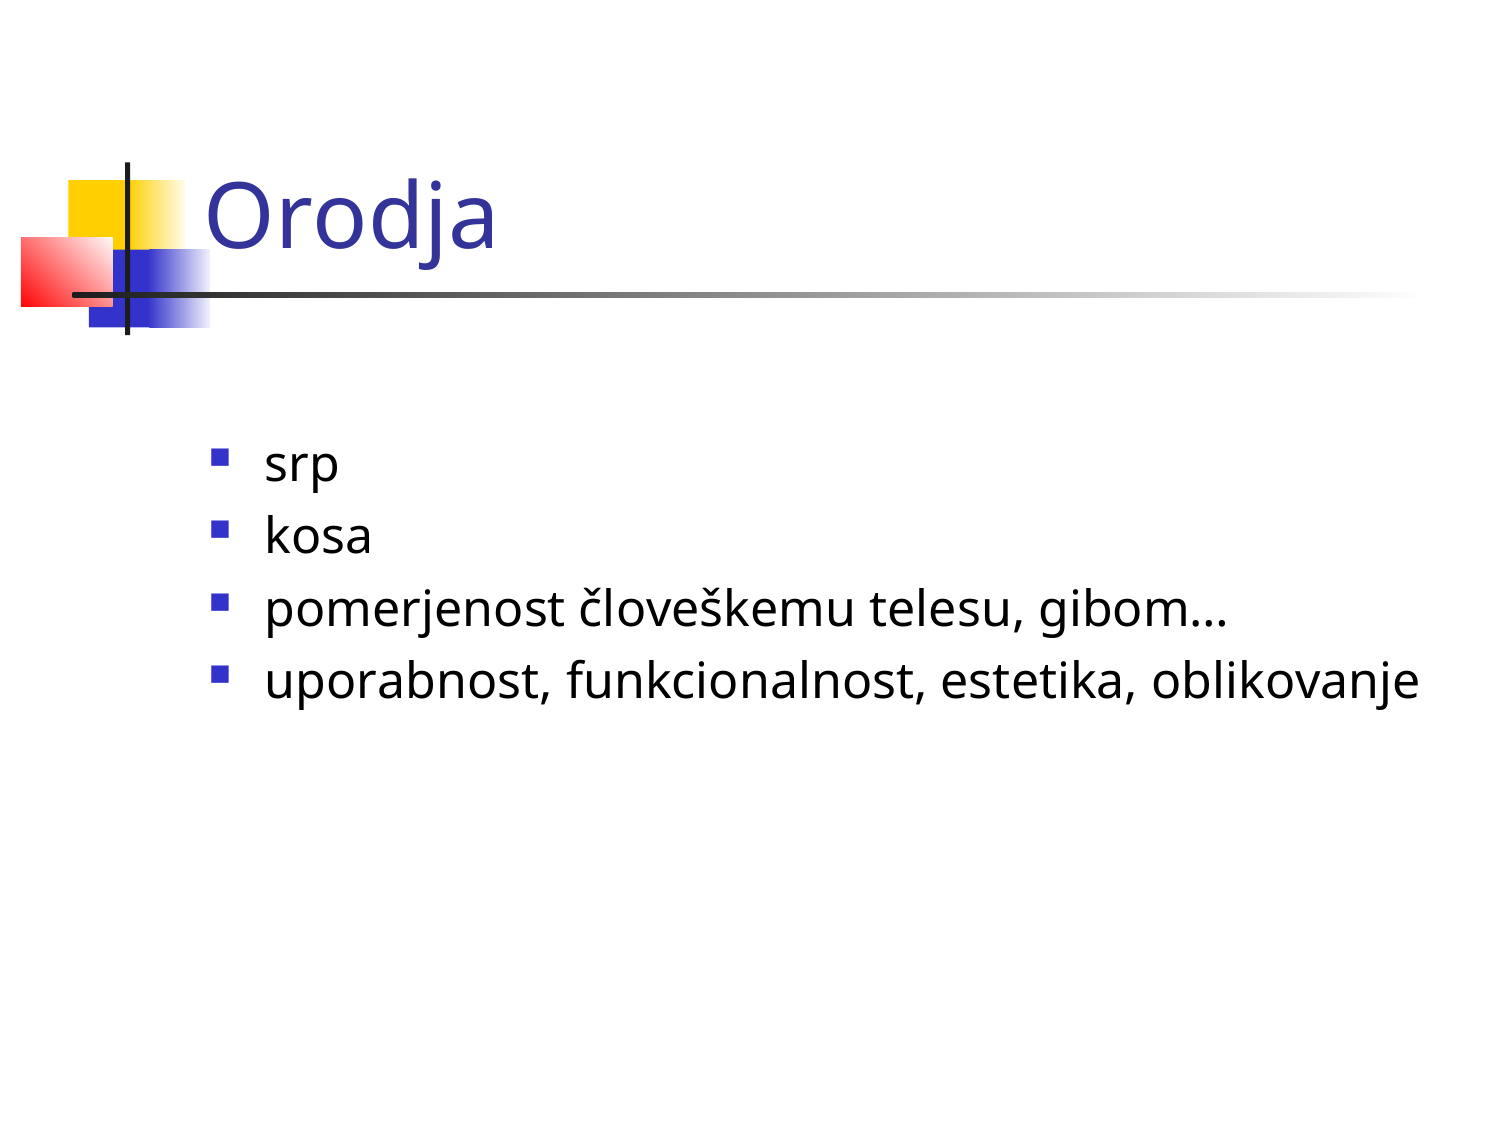

# Orodja
srp
kosa
pomerjenost človeškemu telesu, gibom…
uporabnost, funkcionalnost, estetika, oblikovanje